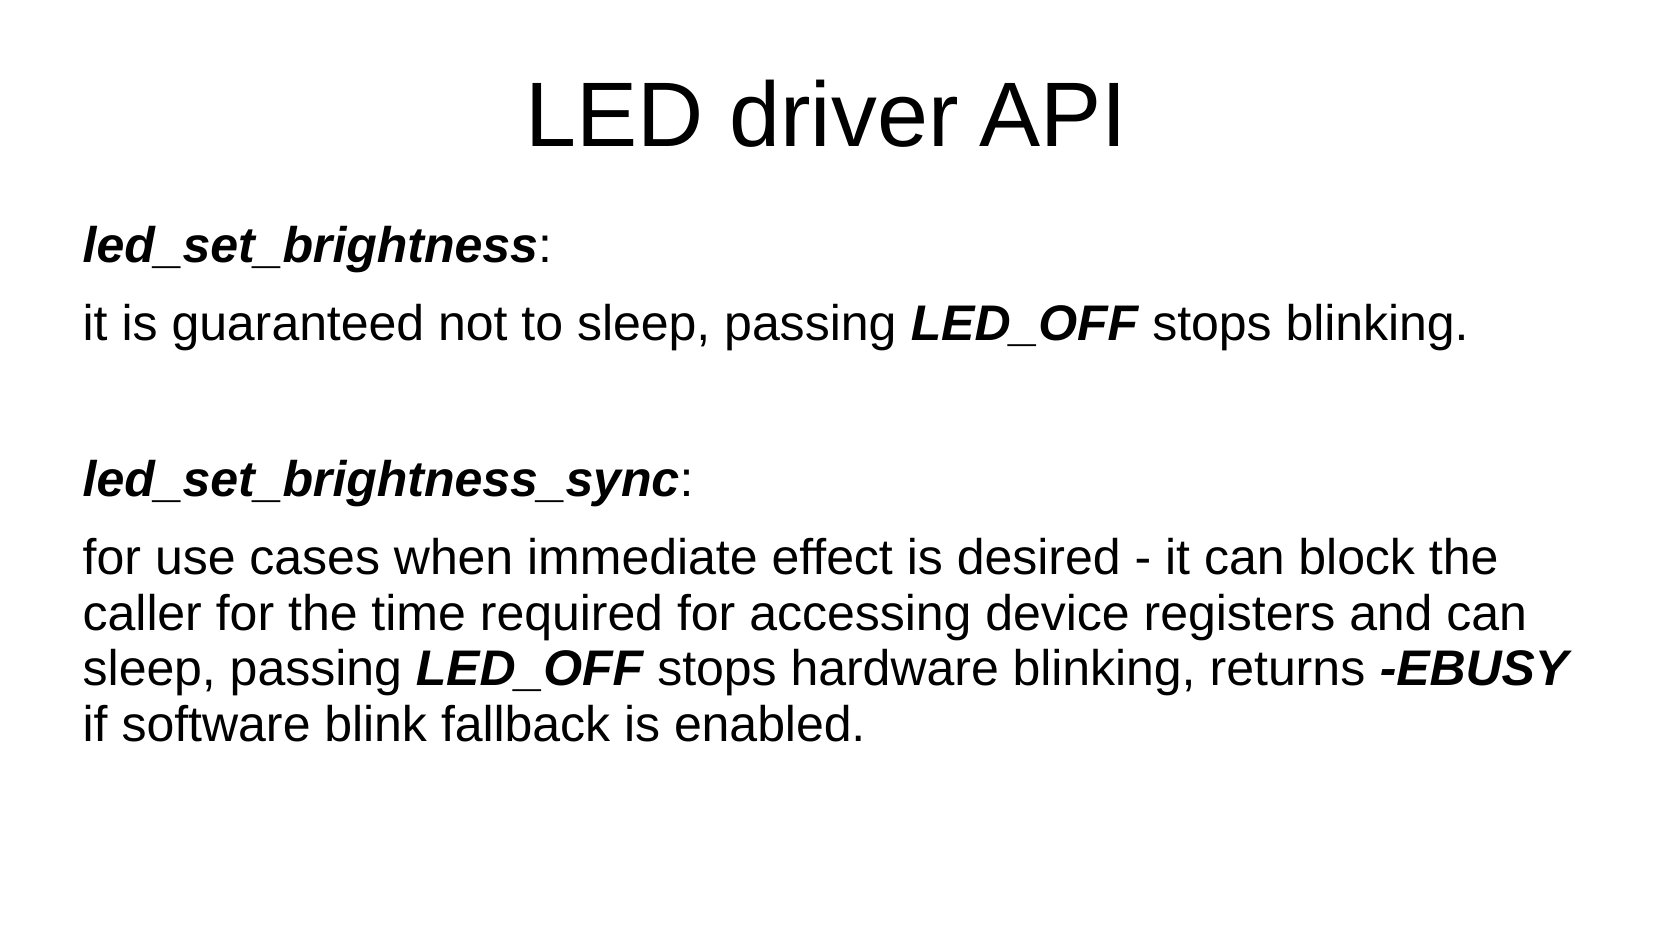

# LED driver API
led_set_brightness:
it is guaranteed not to sleep, passing LED_OFF stops blinking.
led_set_brightness_sync:
for use cases when immediate effect is desired - it can block the caller for the time required for accessing device registers and can sleep, passing LED_OFF stops hardware blinking, returns -EBUSY if software blink fallback is enabled.